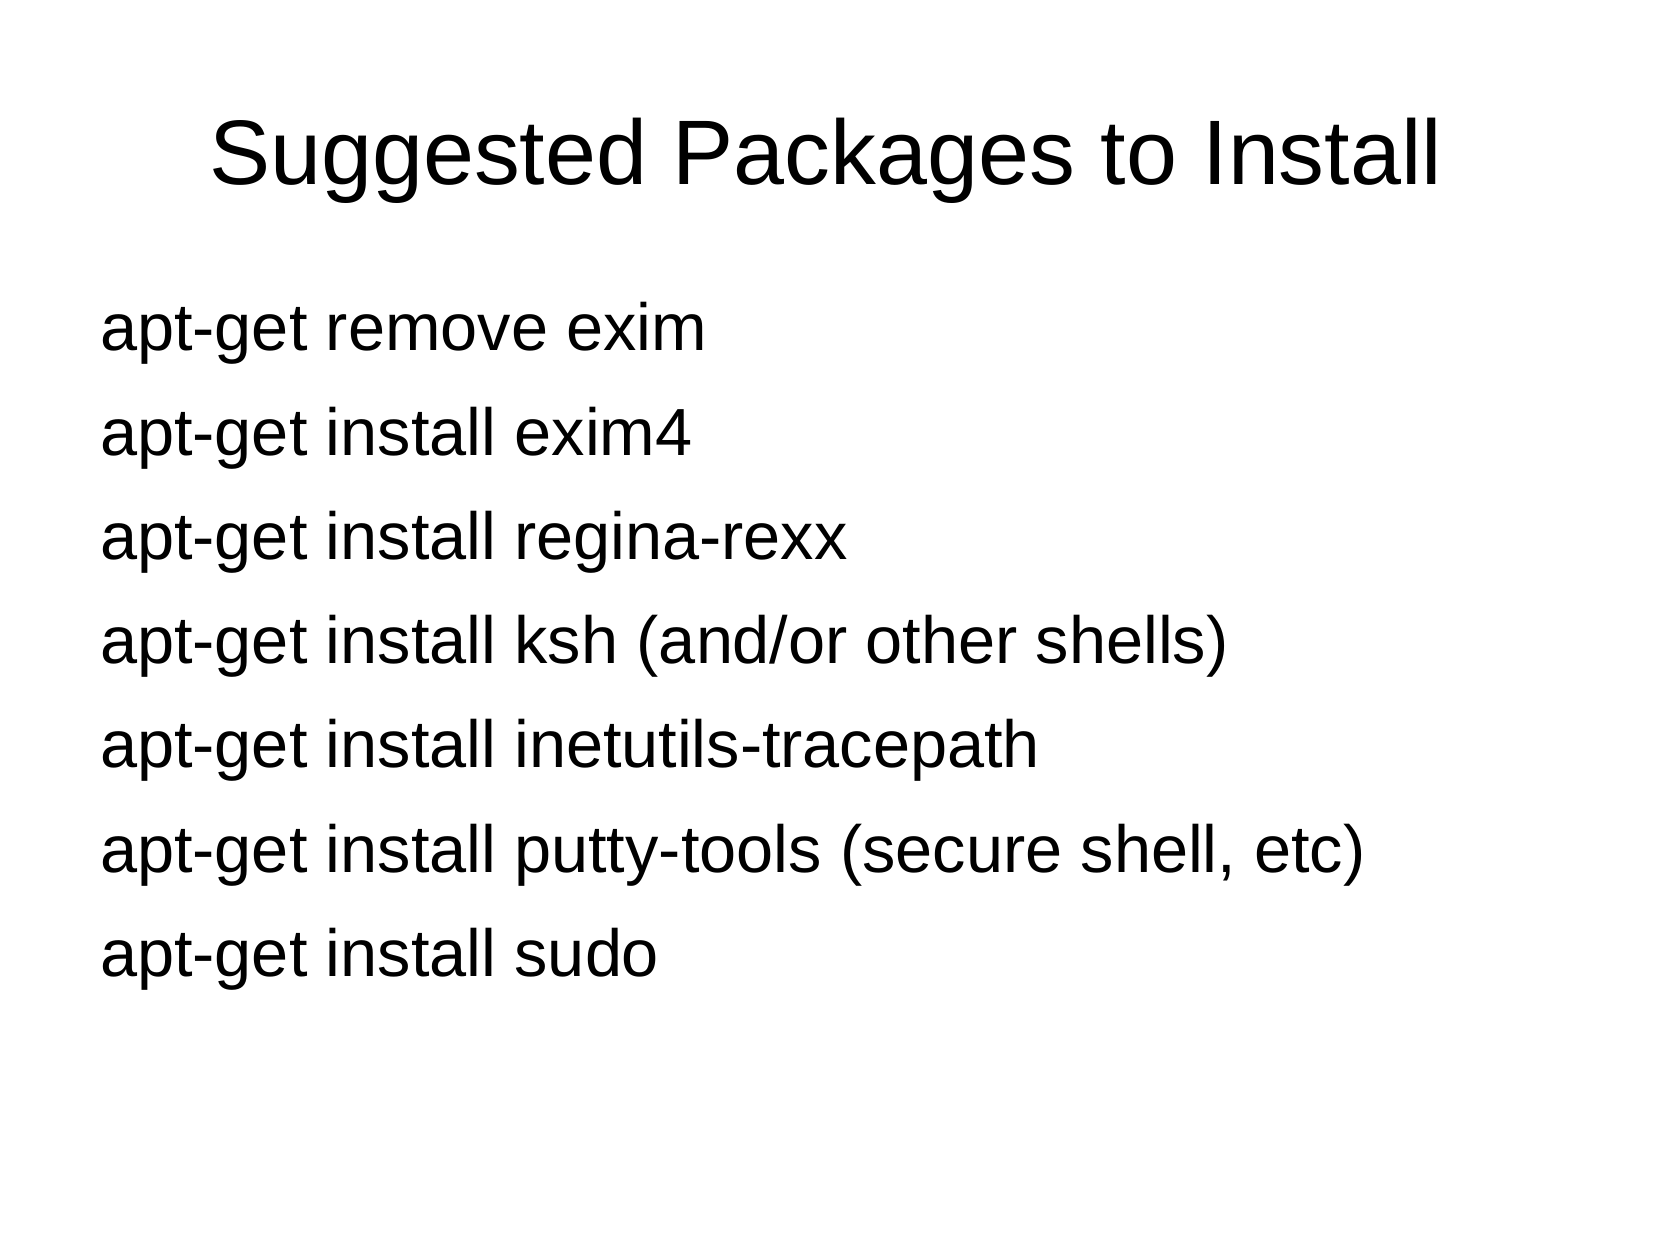

# Suggested Packages to Install
apt-get remove exim
apt-get install exim4
apt-get install regina-rexx
apt-get install ksh (and/or other shells)
apt-get install inetutils-tracepath
apt-get install putty-tools (secure shell, etc)
apt-get install sudo